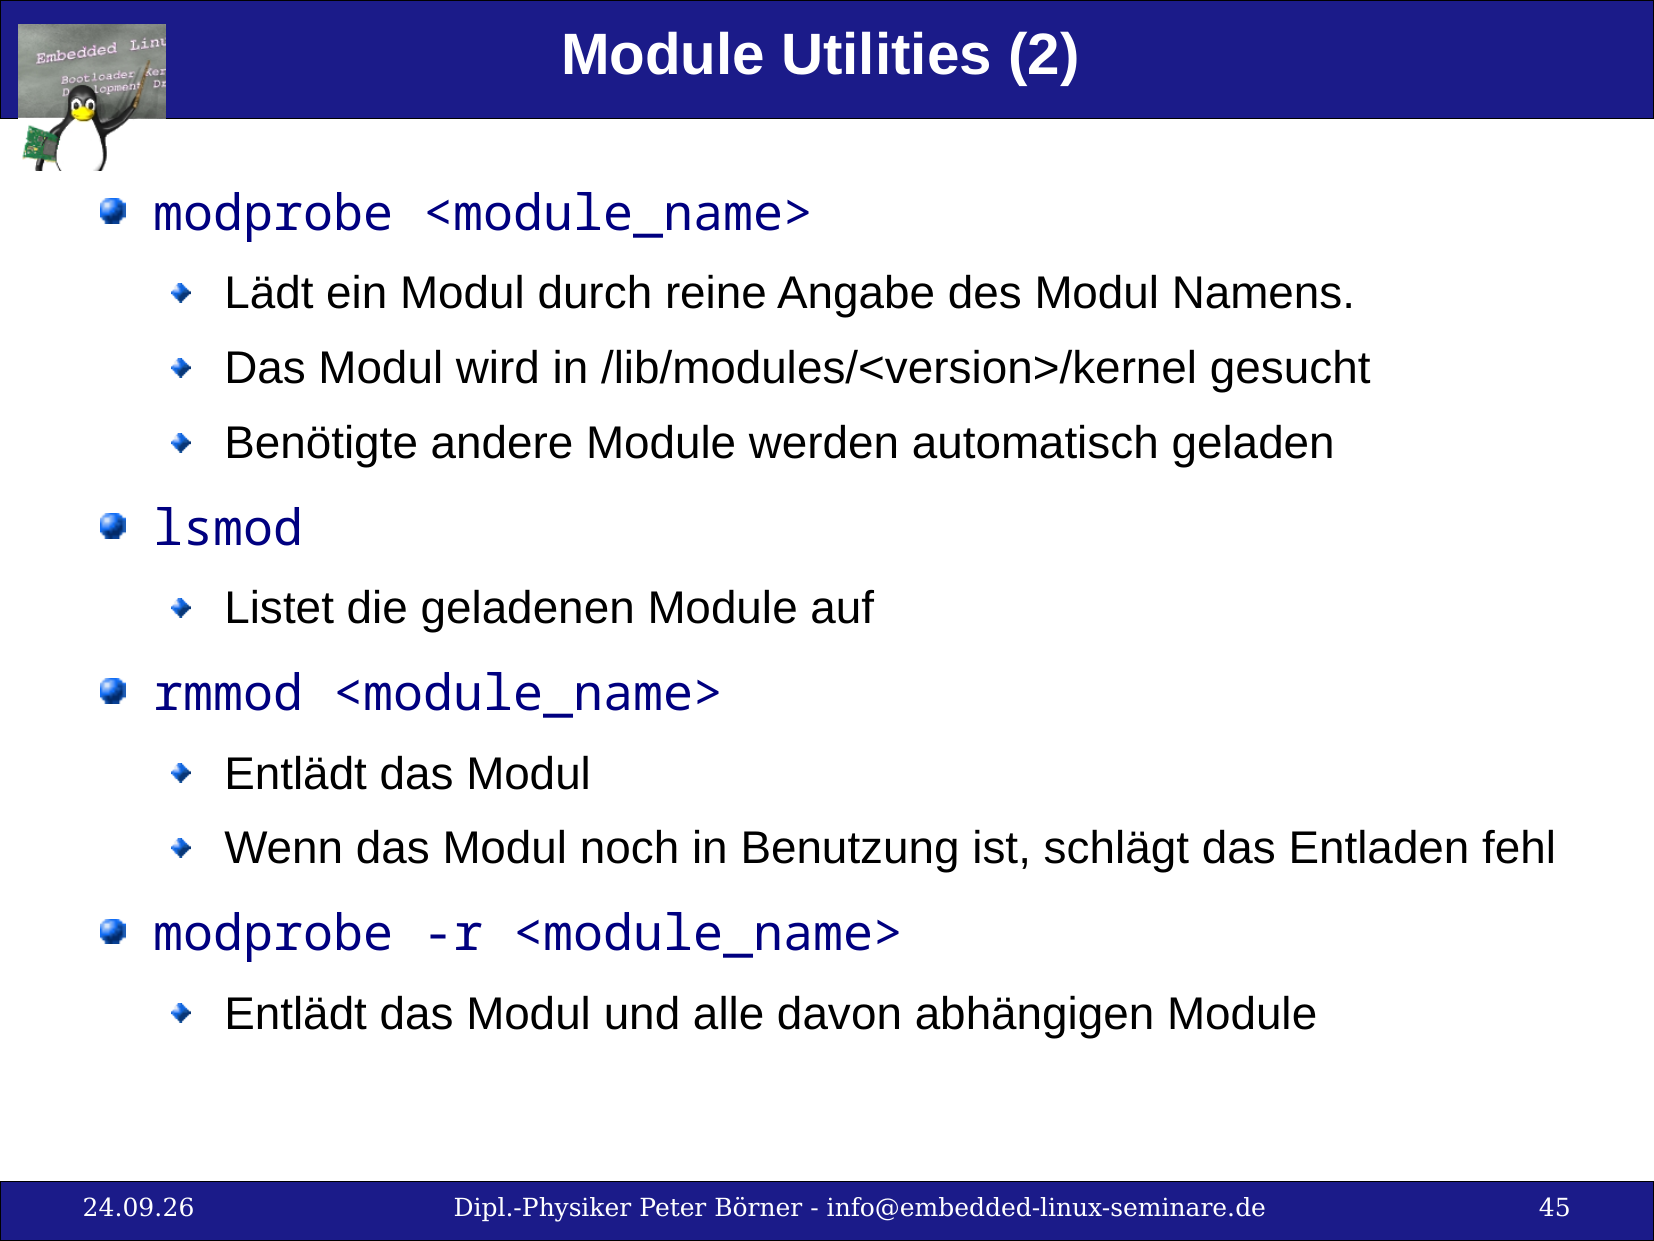

# Module Utilities (2)
modprobe <module_name>
Lädt ein Modul durch reine Angabe des Modul Namens.
Das Modul wird in /lib/modules/<version>/kernel gesucht
Benötigte andere Module werden automatisch geladen
lsmod
Listet die geladenen Module auf
rmmod <module_name>
Entlädt das Modul
Wenn das Modul noch in Benutzung ist, schlägt das Entladen fehl
modprobe -r <module_name>
Entlädt das Modul und alle davon abhängigen Module
 Dipl.-Physiker Peter Börner - info@embedded-linux-seminare.de
45